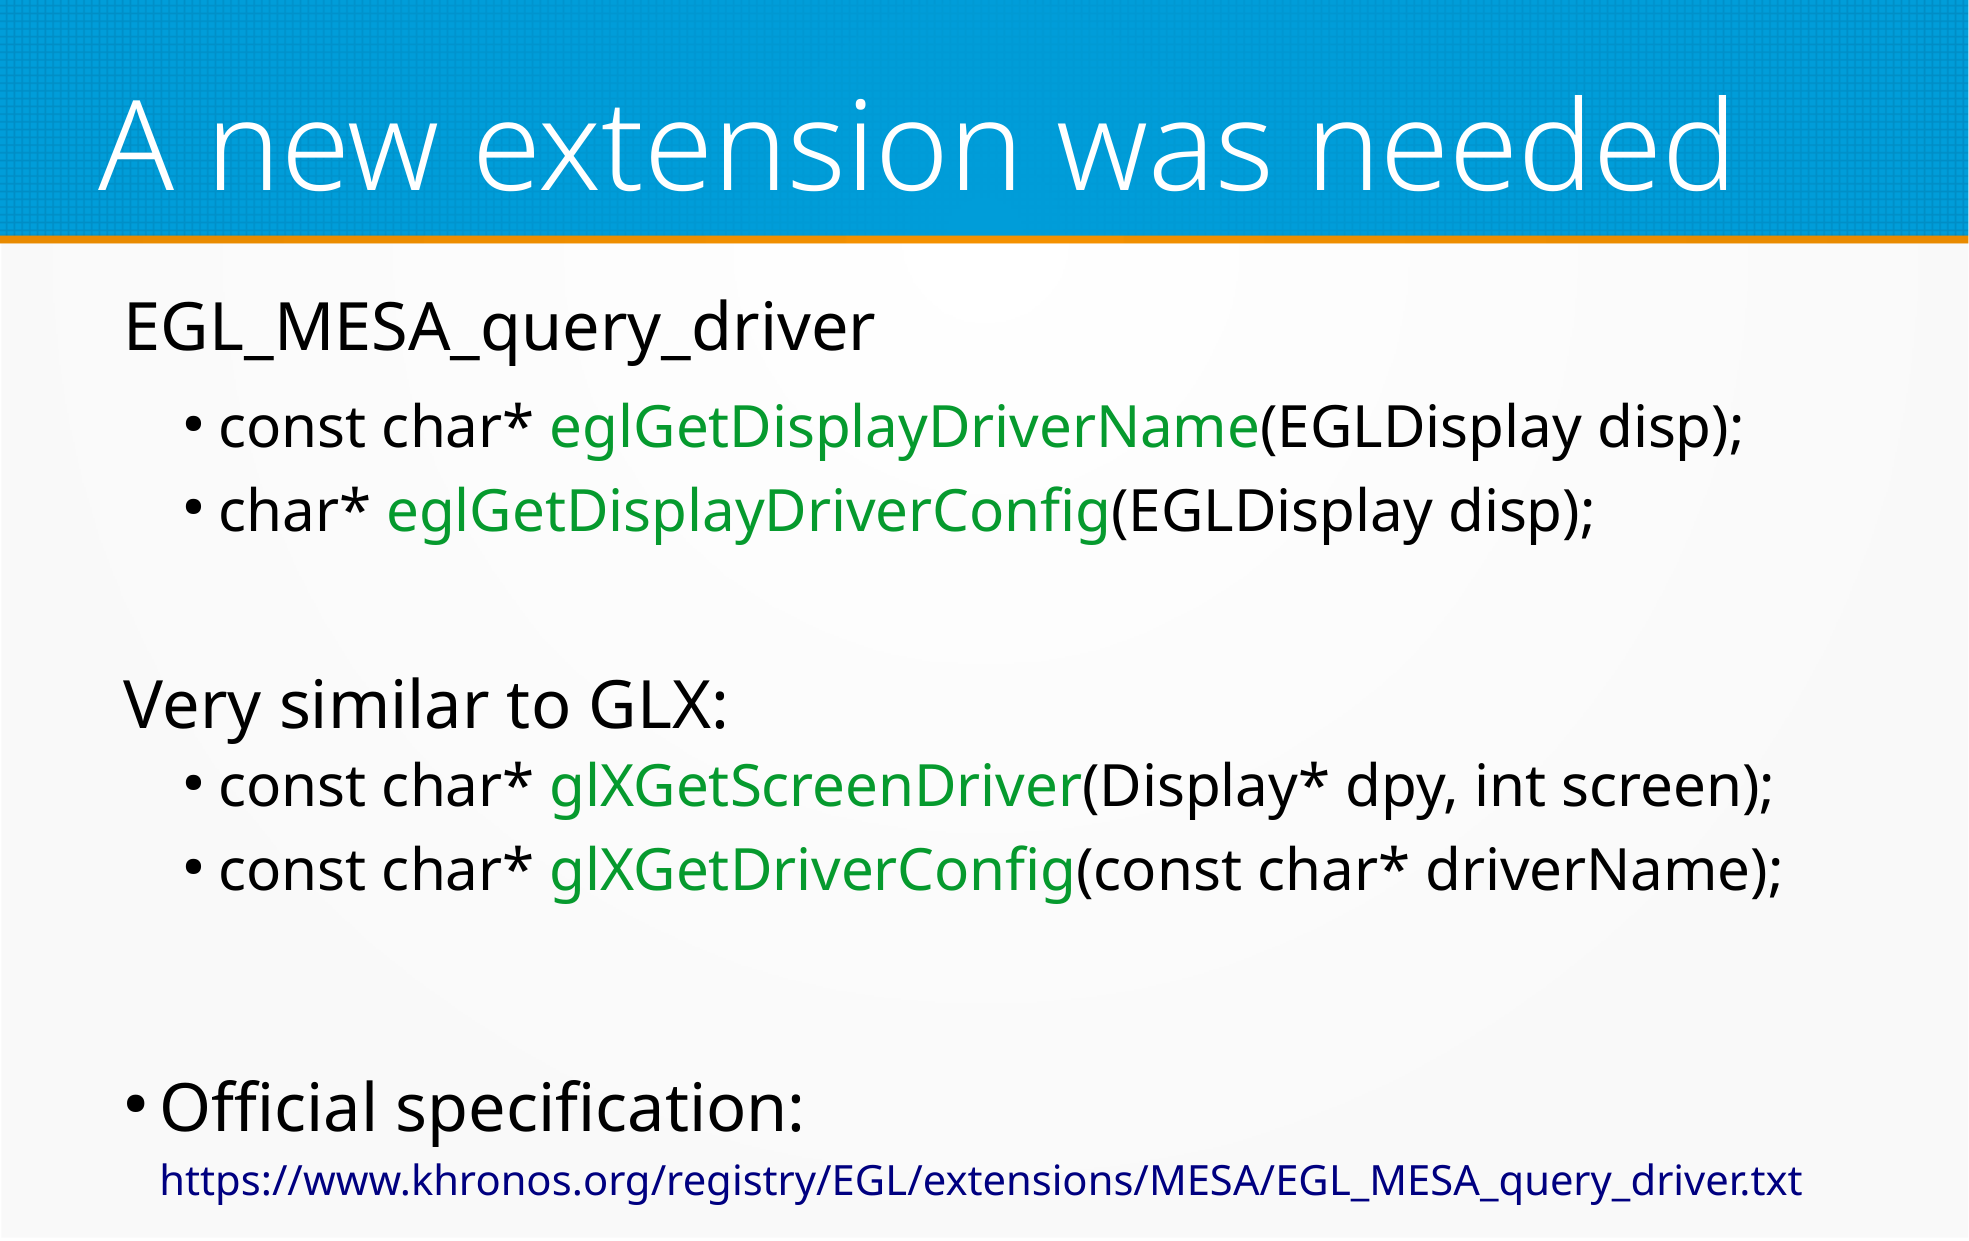

# A new extension was needed
EGL_MESA_query_driver
const char* eglGetDisplayDriverName(EGLDisplay disp);
char* eglGetDisplayDriverConfig(EGLDisplay disp);
Very similar to GLX:
const char* glXGetScreenDriver(Display* dpy, int screen);
const char* glXGetDriverConfig(const char* driverName);
Official specification: https://www.khronos.org/registry/EGL/extensions/MESA/EGL_MESA_query_driver.txt